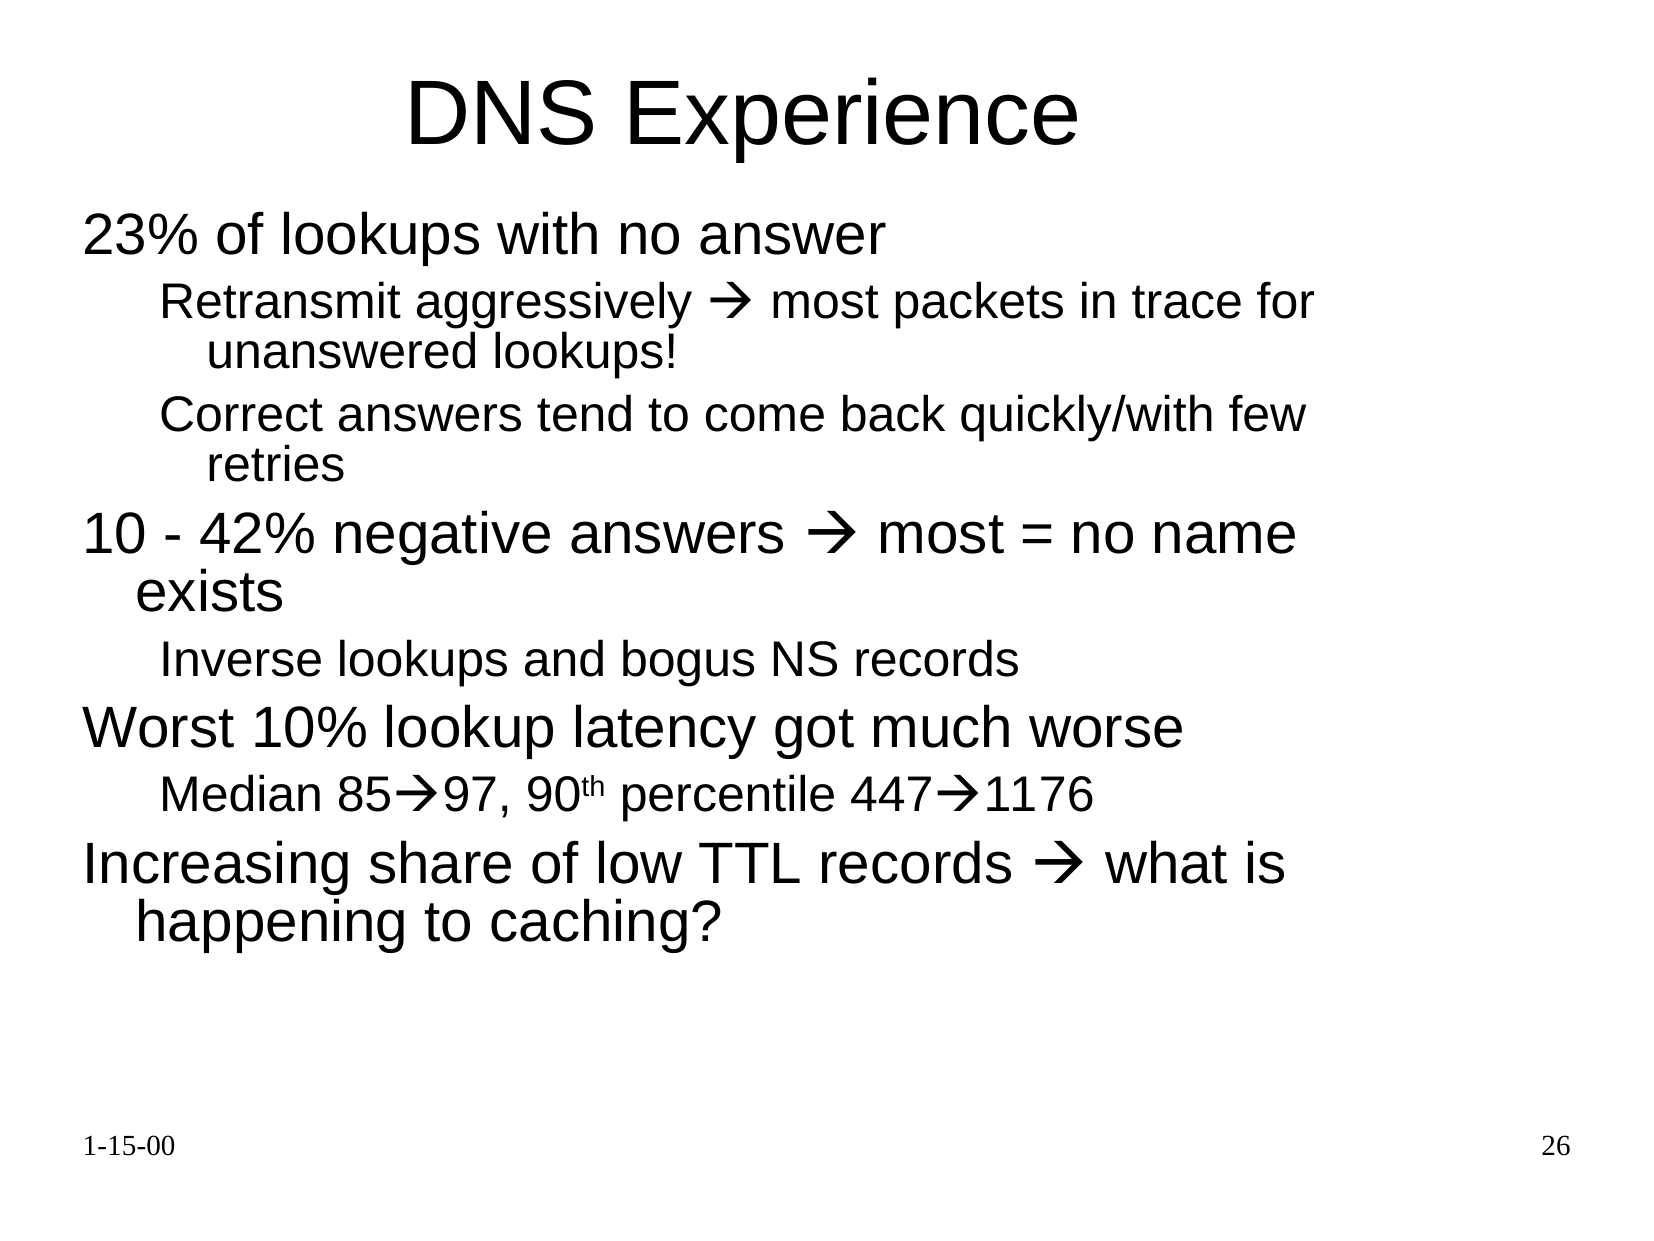

# DNS Experience
23% of lookups with no answer
Retransmit aggressively  most packets in trace for unanswered lookups!
Correct answers tend to come back quickly/with few retries
10 - 42% negative answers  most = no name exists
Inverse lookups and bogus NS records
Worst 10% lookup latency got much worse
Median 8597, 90th percentile 4471176
Increasing share of low TTL records  what is happening to caching?
1-15-00
26